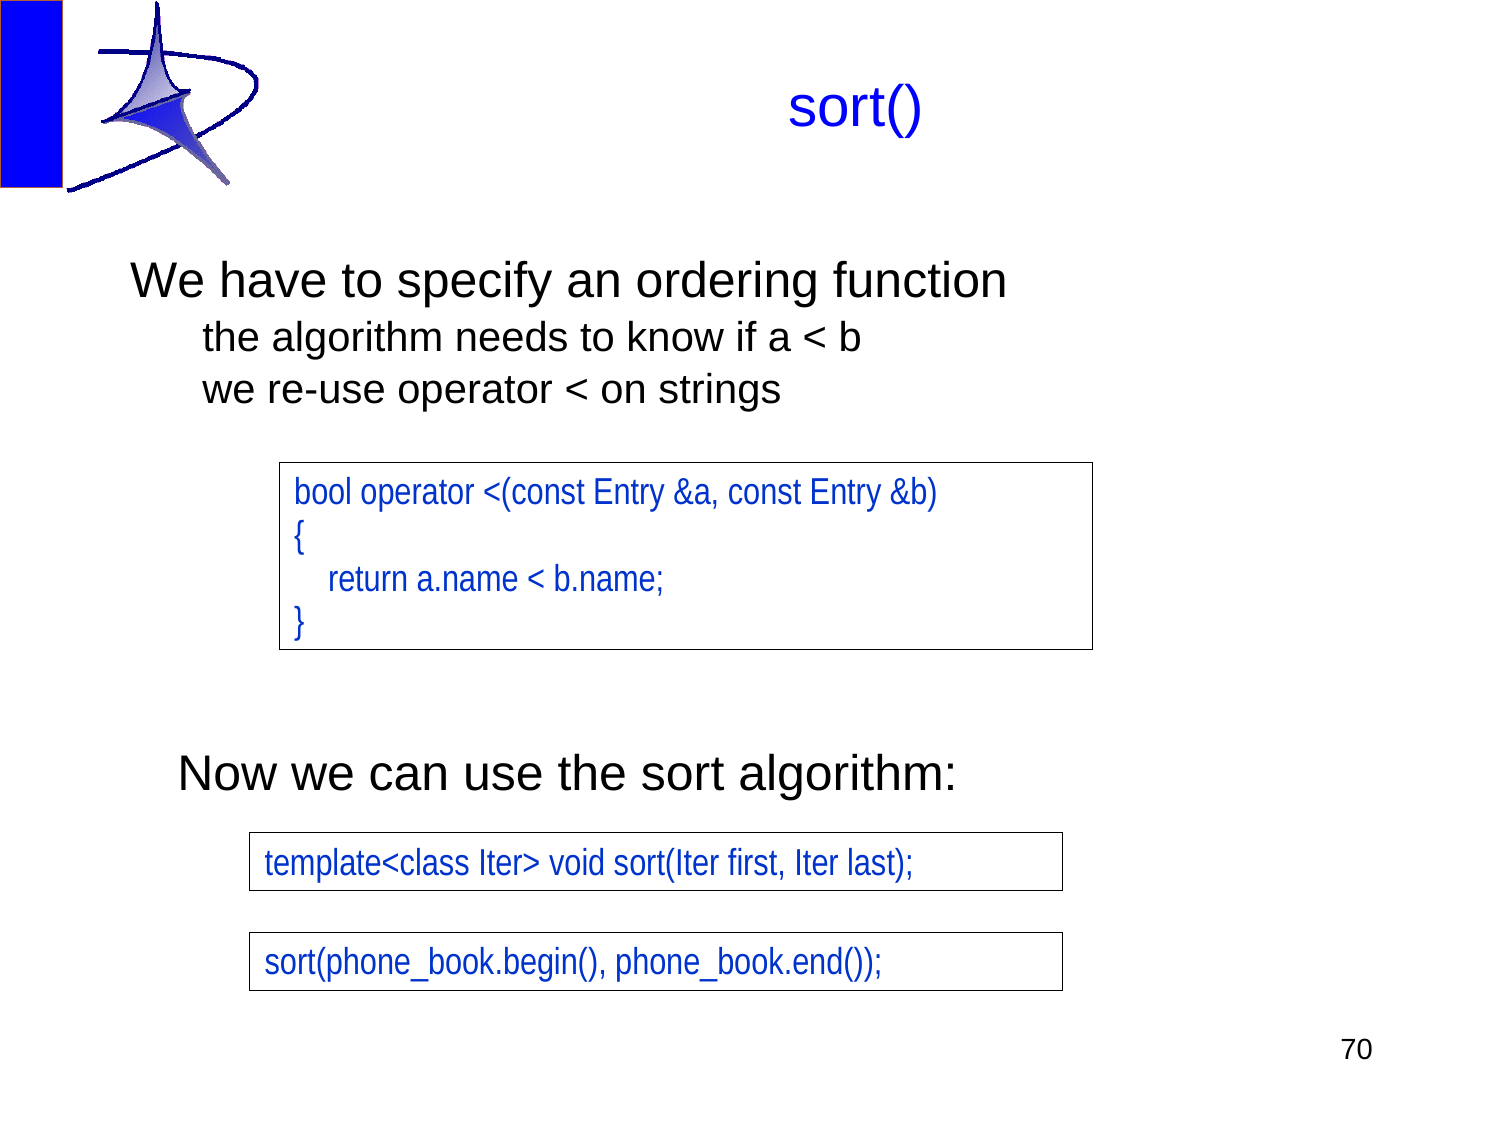

# sort()
We have to specify an ordering function
the algorithm needs to know if a < b
we re-use operator < on strings
bool operator <(const Entry &a, const Entry &b)
{
 return a.name < b.name;
}
Now we can use the sort algorithm:
template<class Iter> void sort(Iter first, Iter last);
sort(phone_book.begin(), phone_book.end());
70